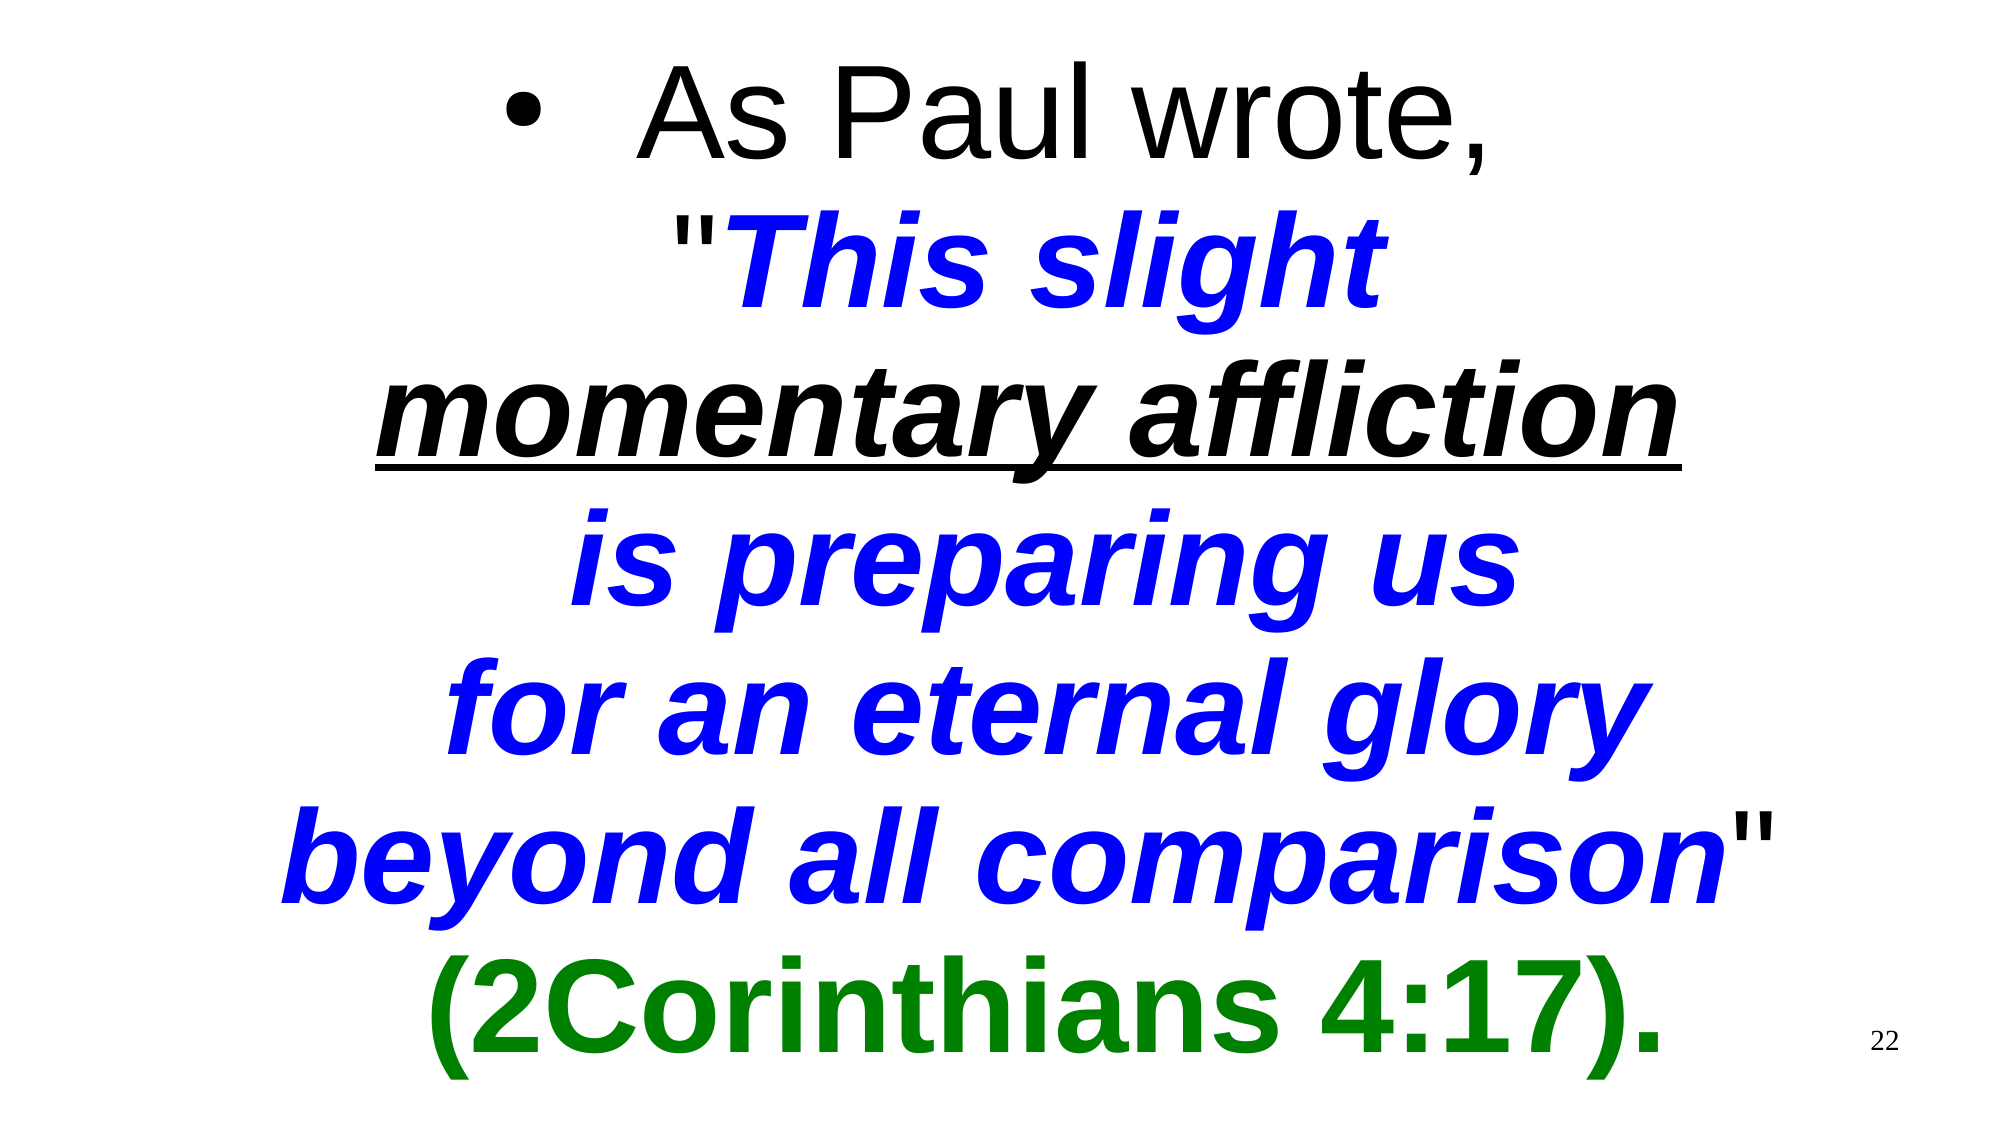

# As Paul wrote, "This slight momentary affliction is preparing us for an eternal glory beyond all comparison" (2Corinthians 4:17).
22